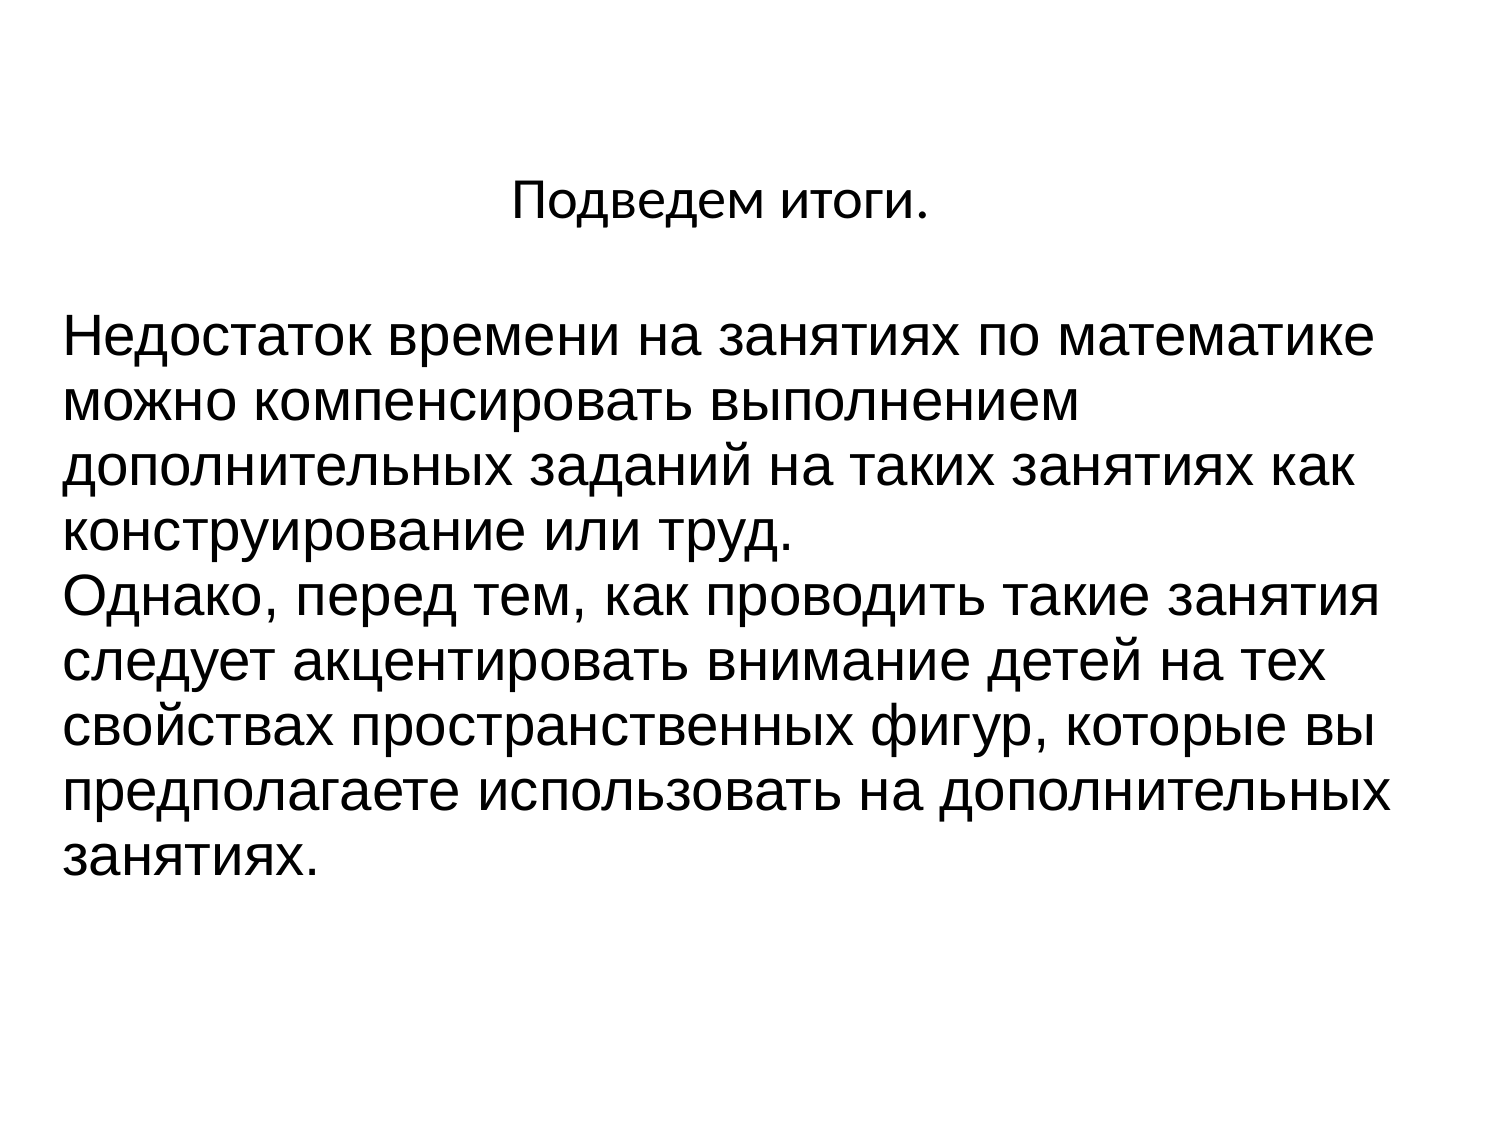

# Подведем итоги.
Недостаток времени на занятиях по математике можно компенсировать выполнением дополнительных заданий на таких занятиях как конструирование или труд.
Однако, перед тем, как проводить такие занятия следует акцентировать внимание детей на тех свойствах пространственных фигур, которые вы предполагаете использовать на дополнительных занятиях.